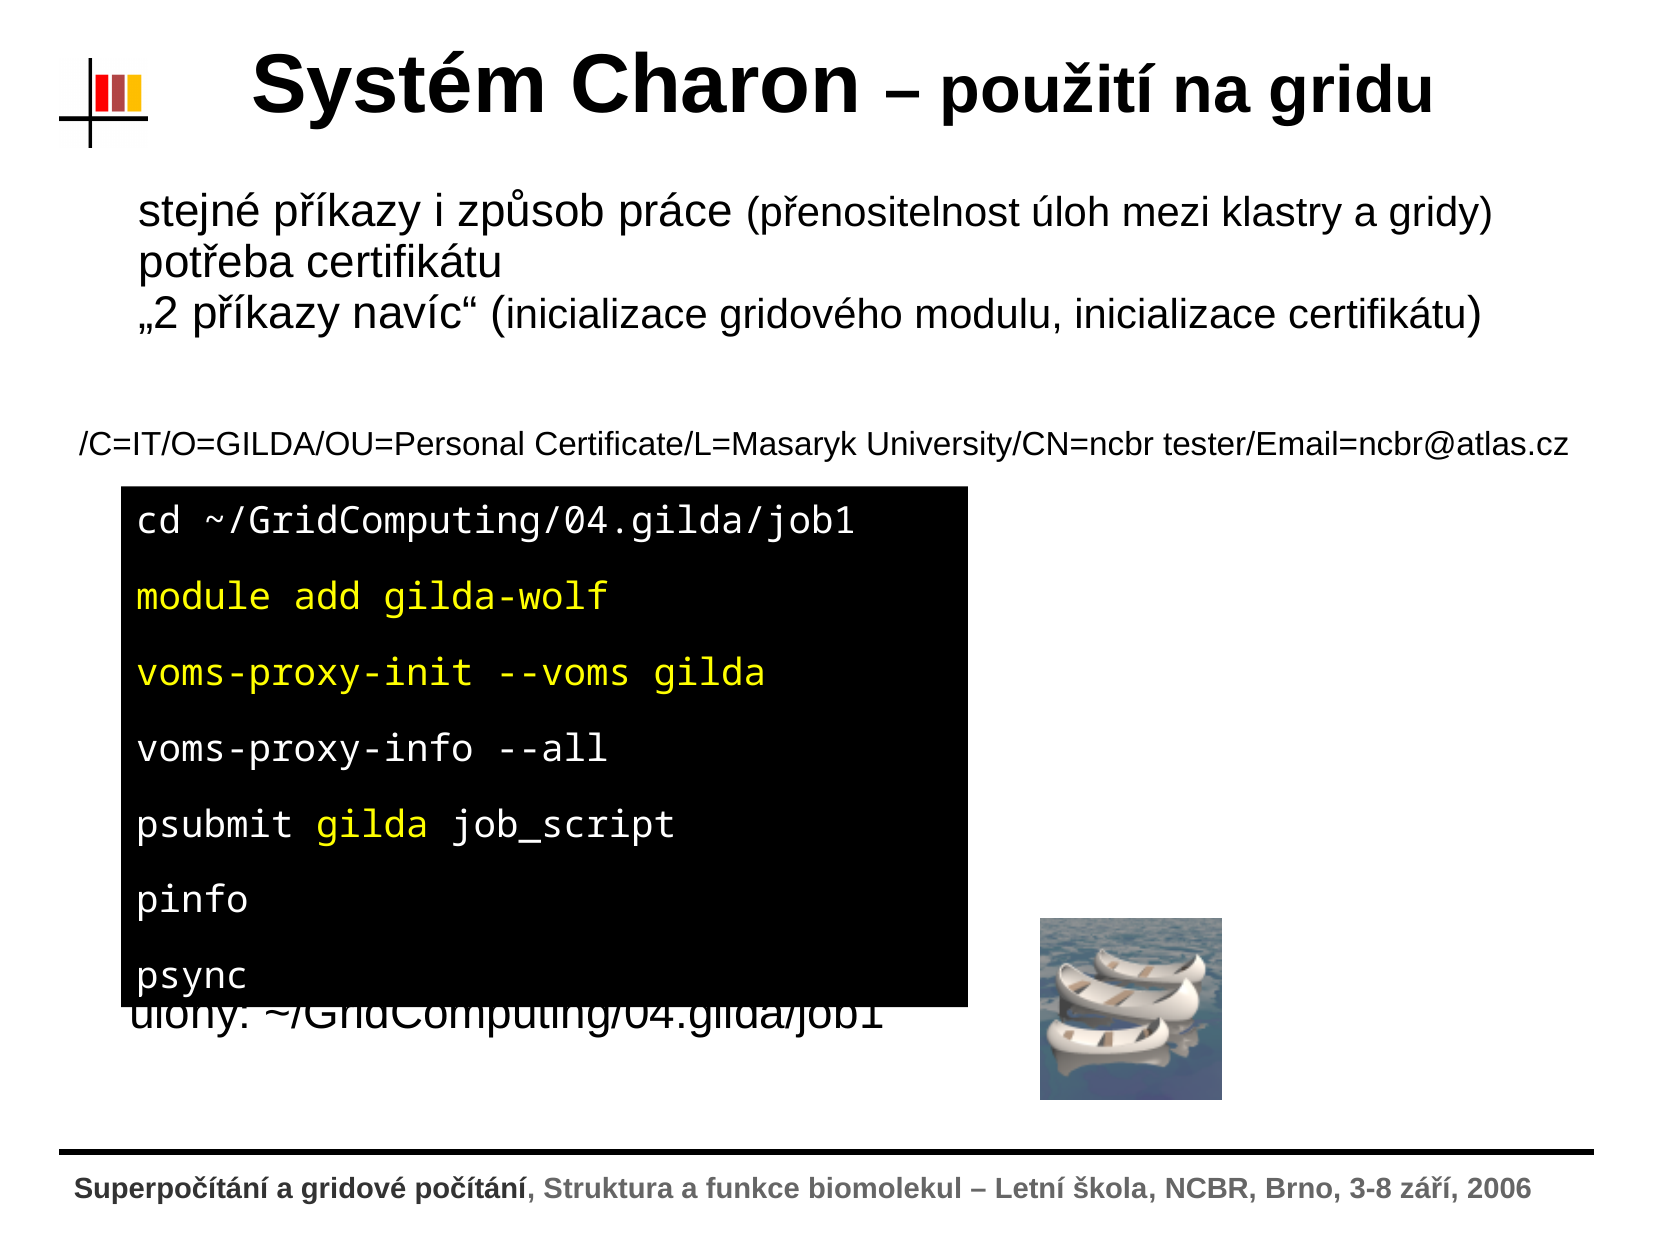

Systém Charon – použití na gridu
 stejné příkazy i způsob práce (přenositelnost úloh mezi klastry a gridy)
 potřeba certifikátu
 „2 příkazy navíc“ (inicializace gridového modulu, inicializace certifikátu)
/C=IT/O=GILDA/OU=Personal Certificate/L=Masaryk University/CN=ncbr tester/Email=ncbr@atlas.cz
cd ~/GridComputing/04.gilda/job1
module add gilda-wolf
voms-proxy-init --voms gilda
voms-proxy-info --all
psubmit gilda job_script
pinfo
psync
 úlohy: ~/GridComputing/04.gilda/job1
Superpočítání a gridové počítání, Struktura a funkce biomolekul – Letní škola, NCBR, Brno, 3-8 září, 2006